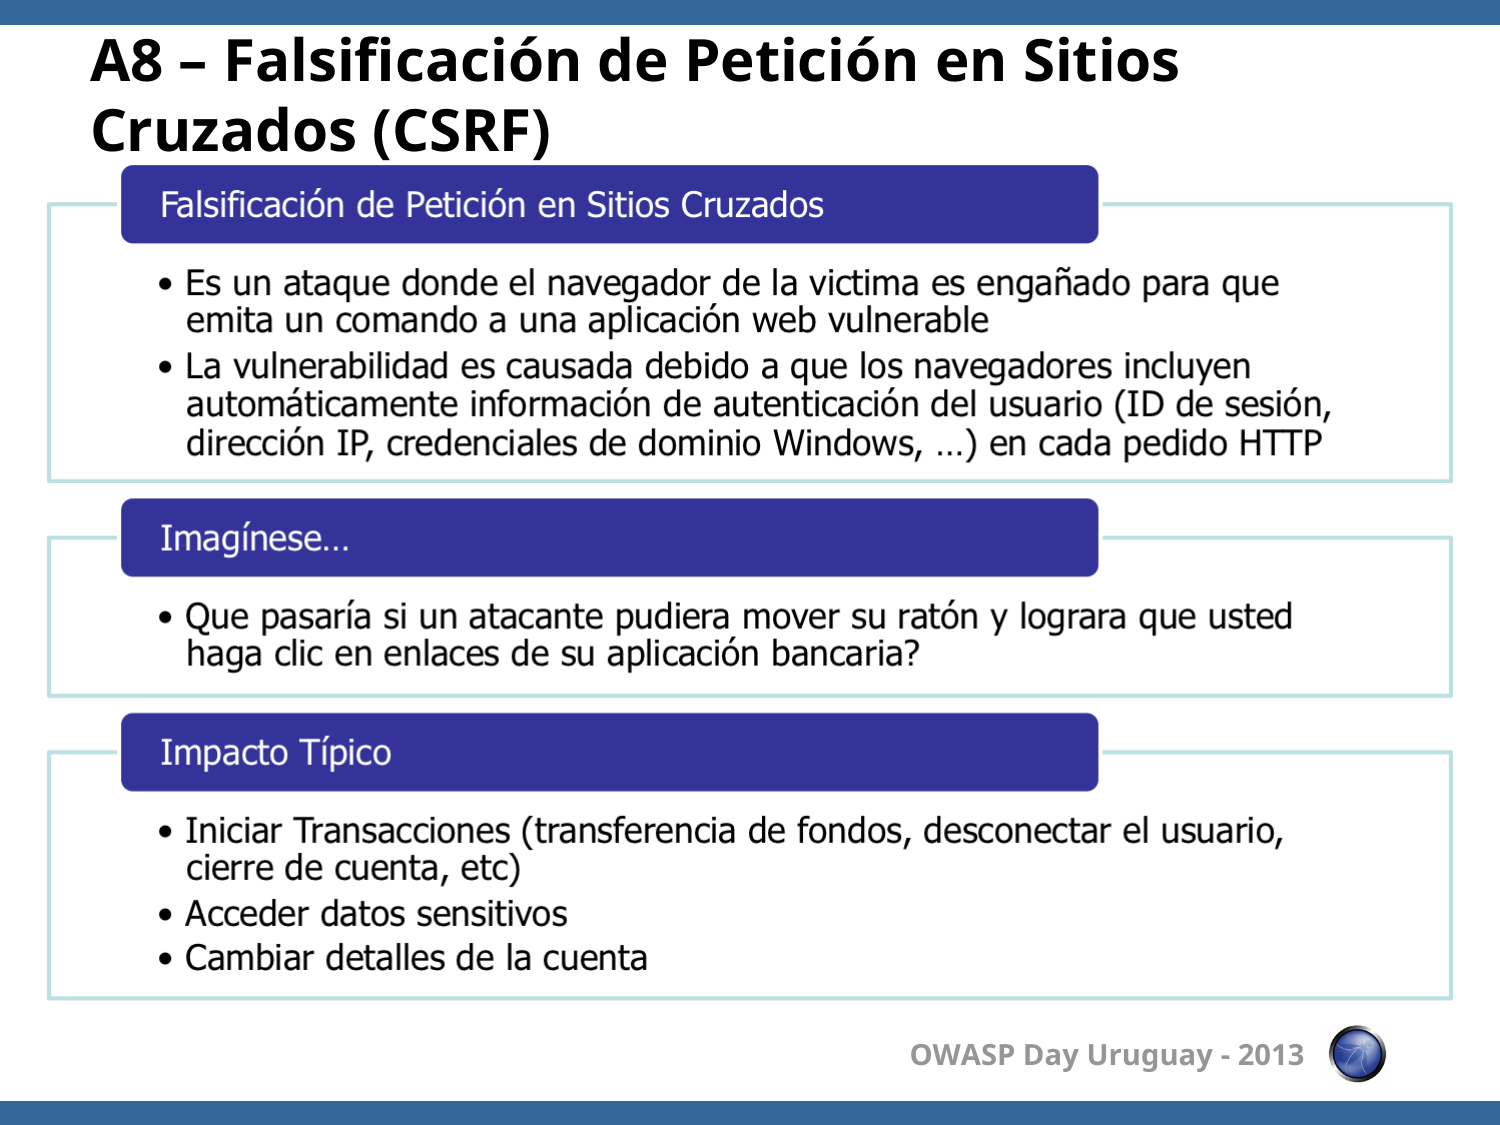

# A8 – Falsificación de Petición en Sitios Cruzados (CSRF)